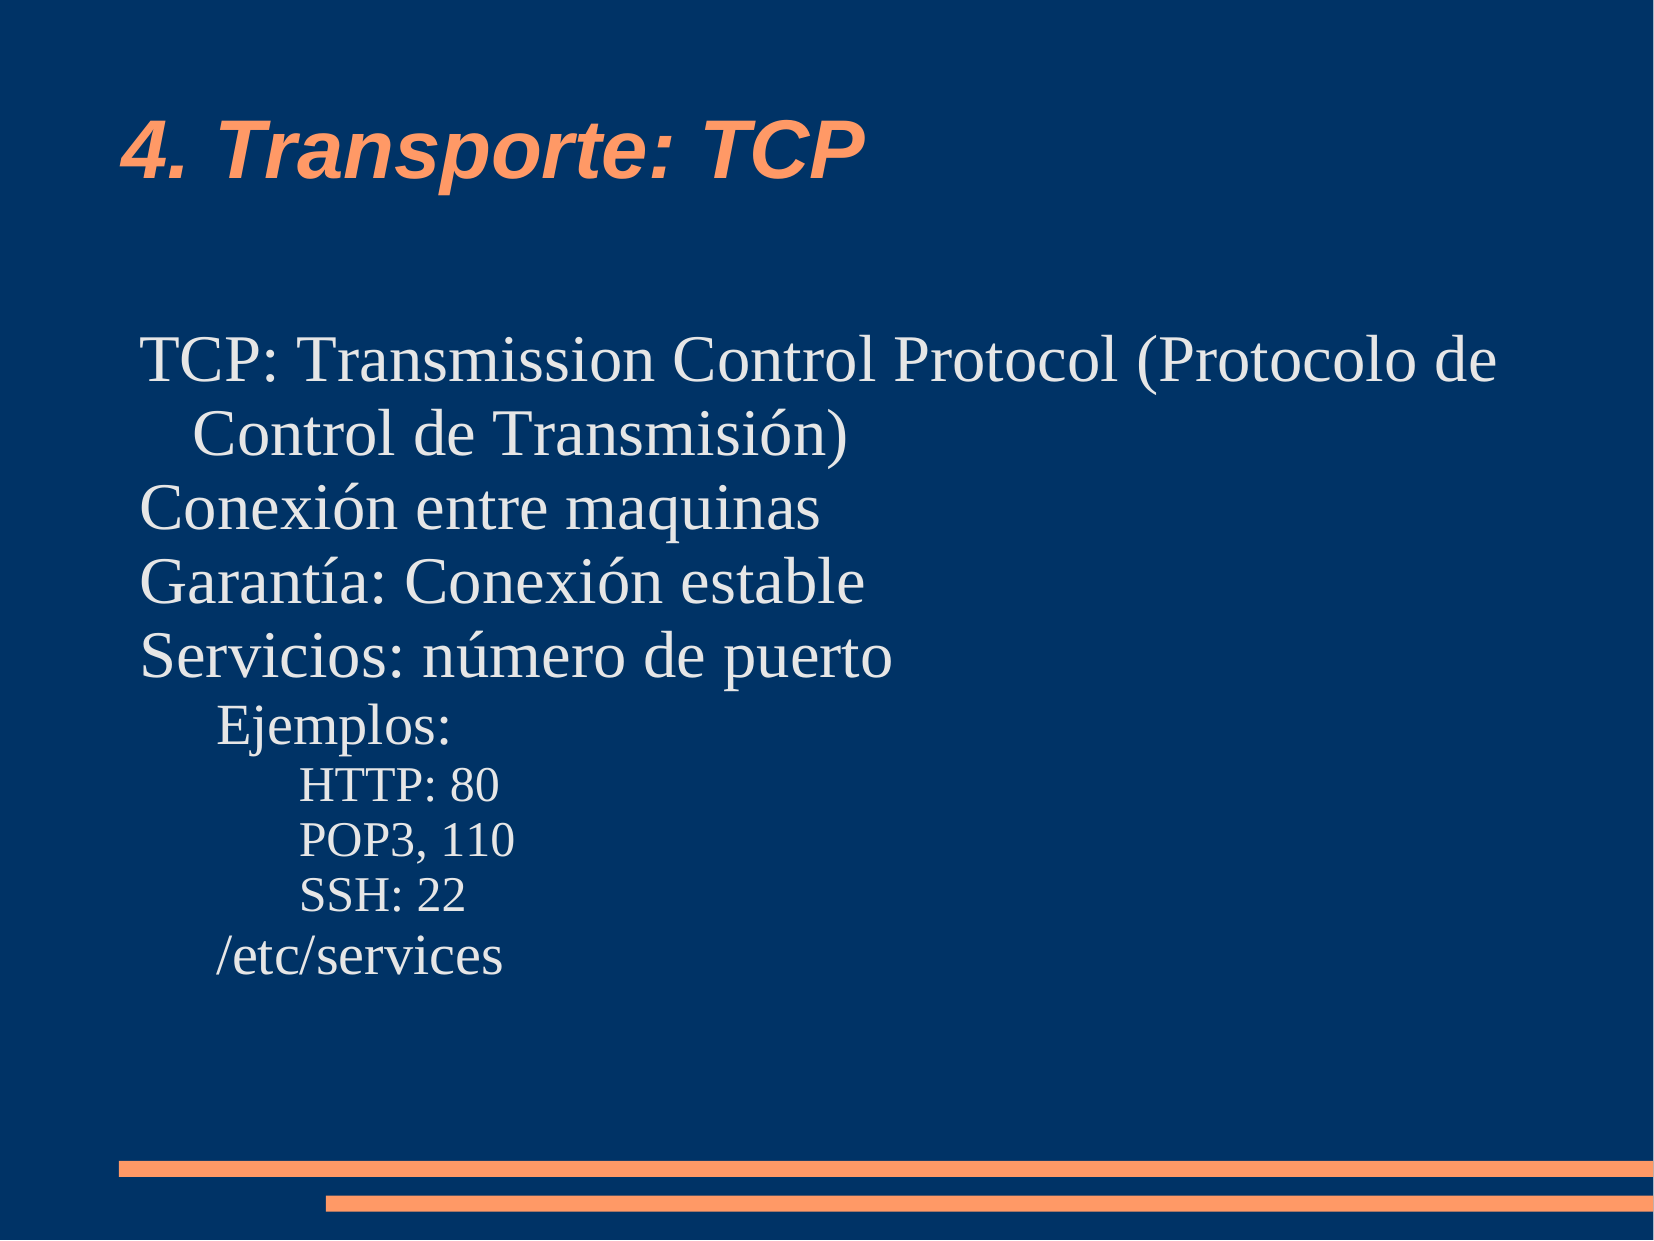

# 4. Transporte: TCP
TCP: Transmission Control Protocol (Protocolo de Control de Transmisión)
Conexión entre maquinas
Garantía: Conexión estable
Servicios: número de puerto
Ejemplos:
HTTP: 80
POP3, 110
SSH: 22
/etc/services